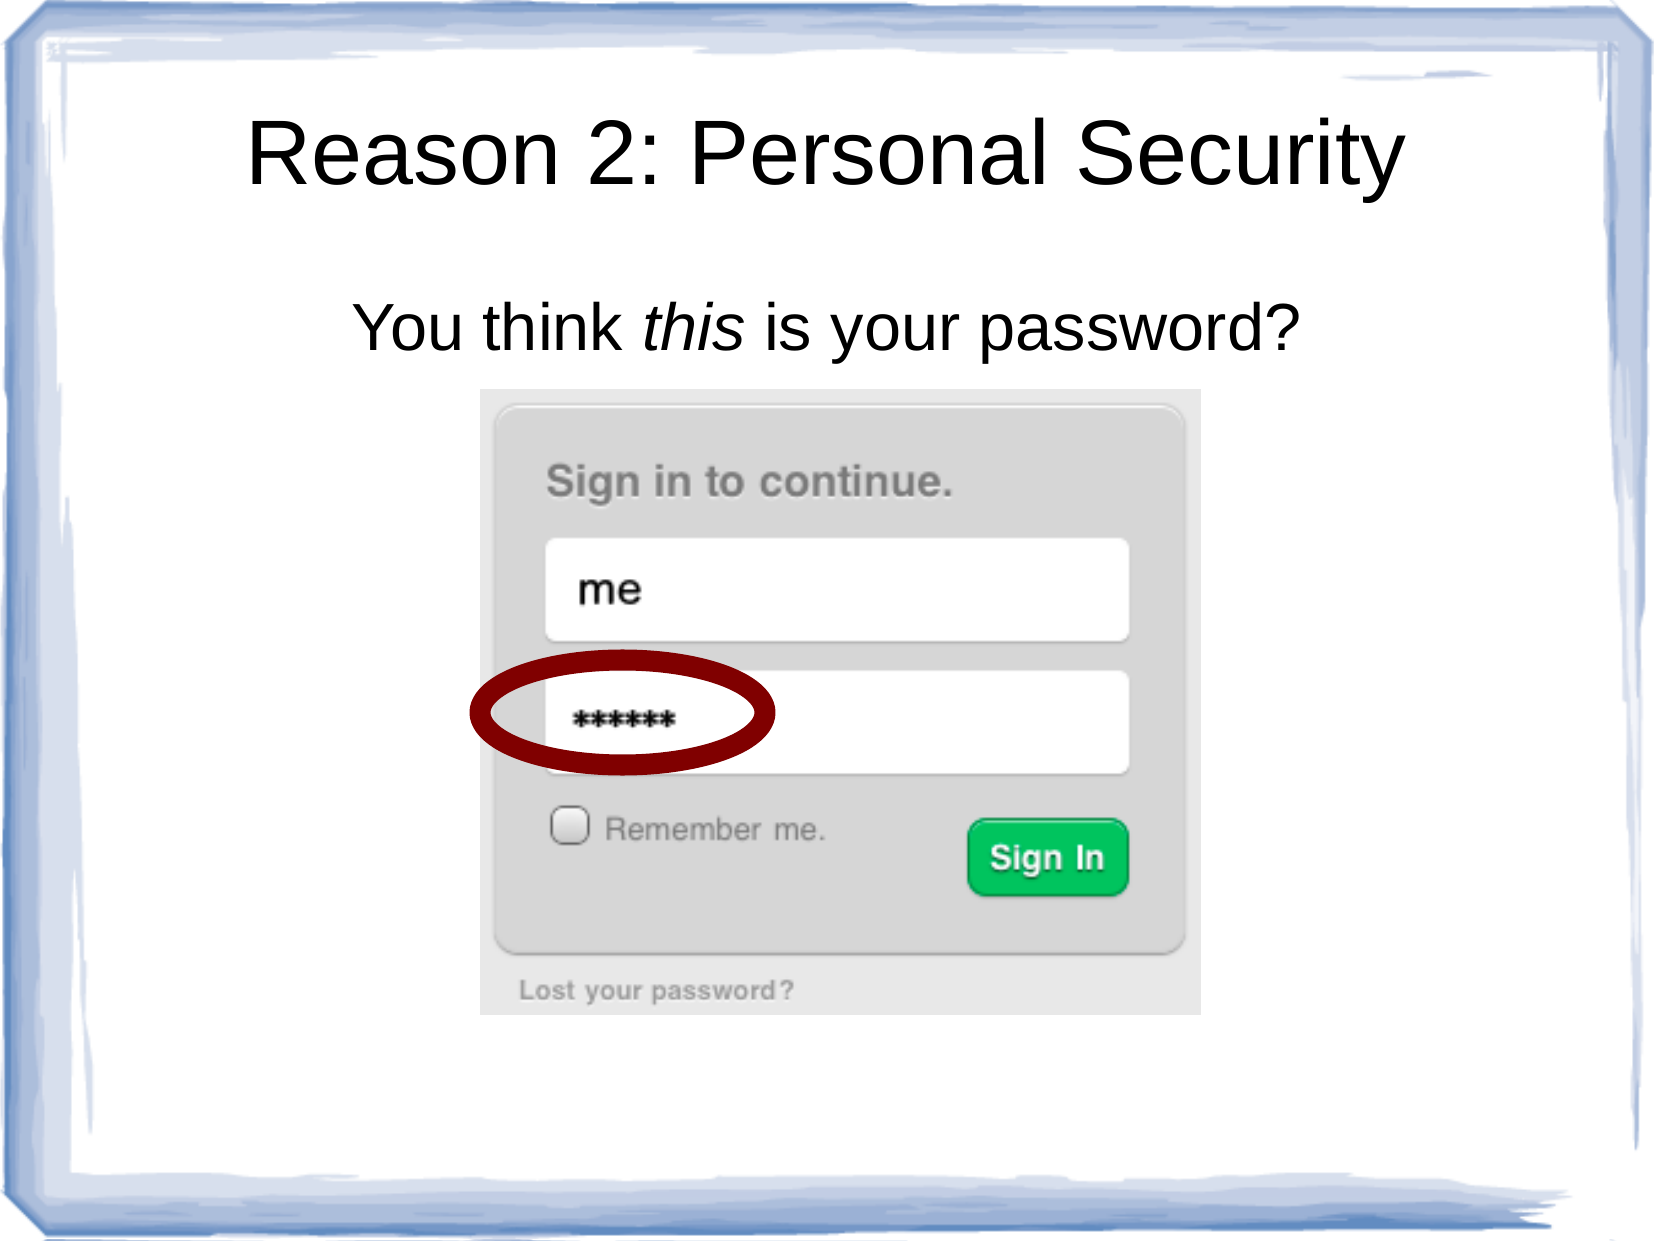

# Reason 2: Personal Security
You think this is your password?